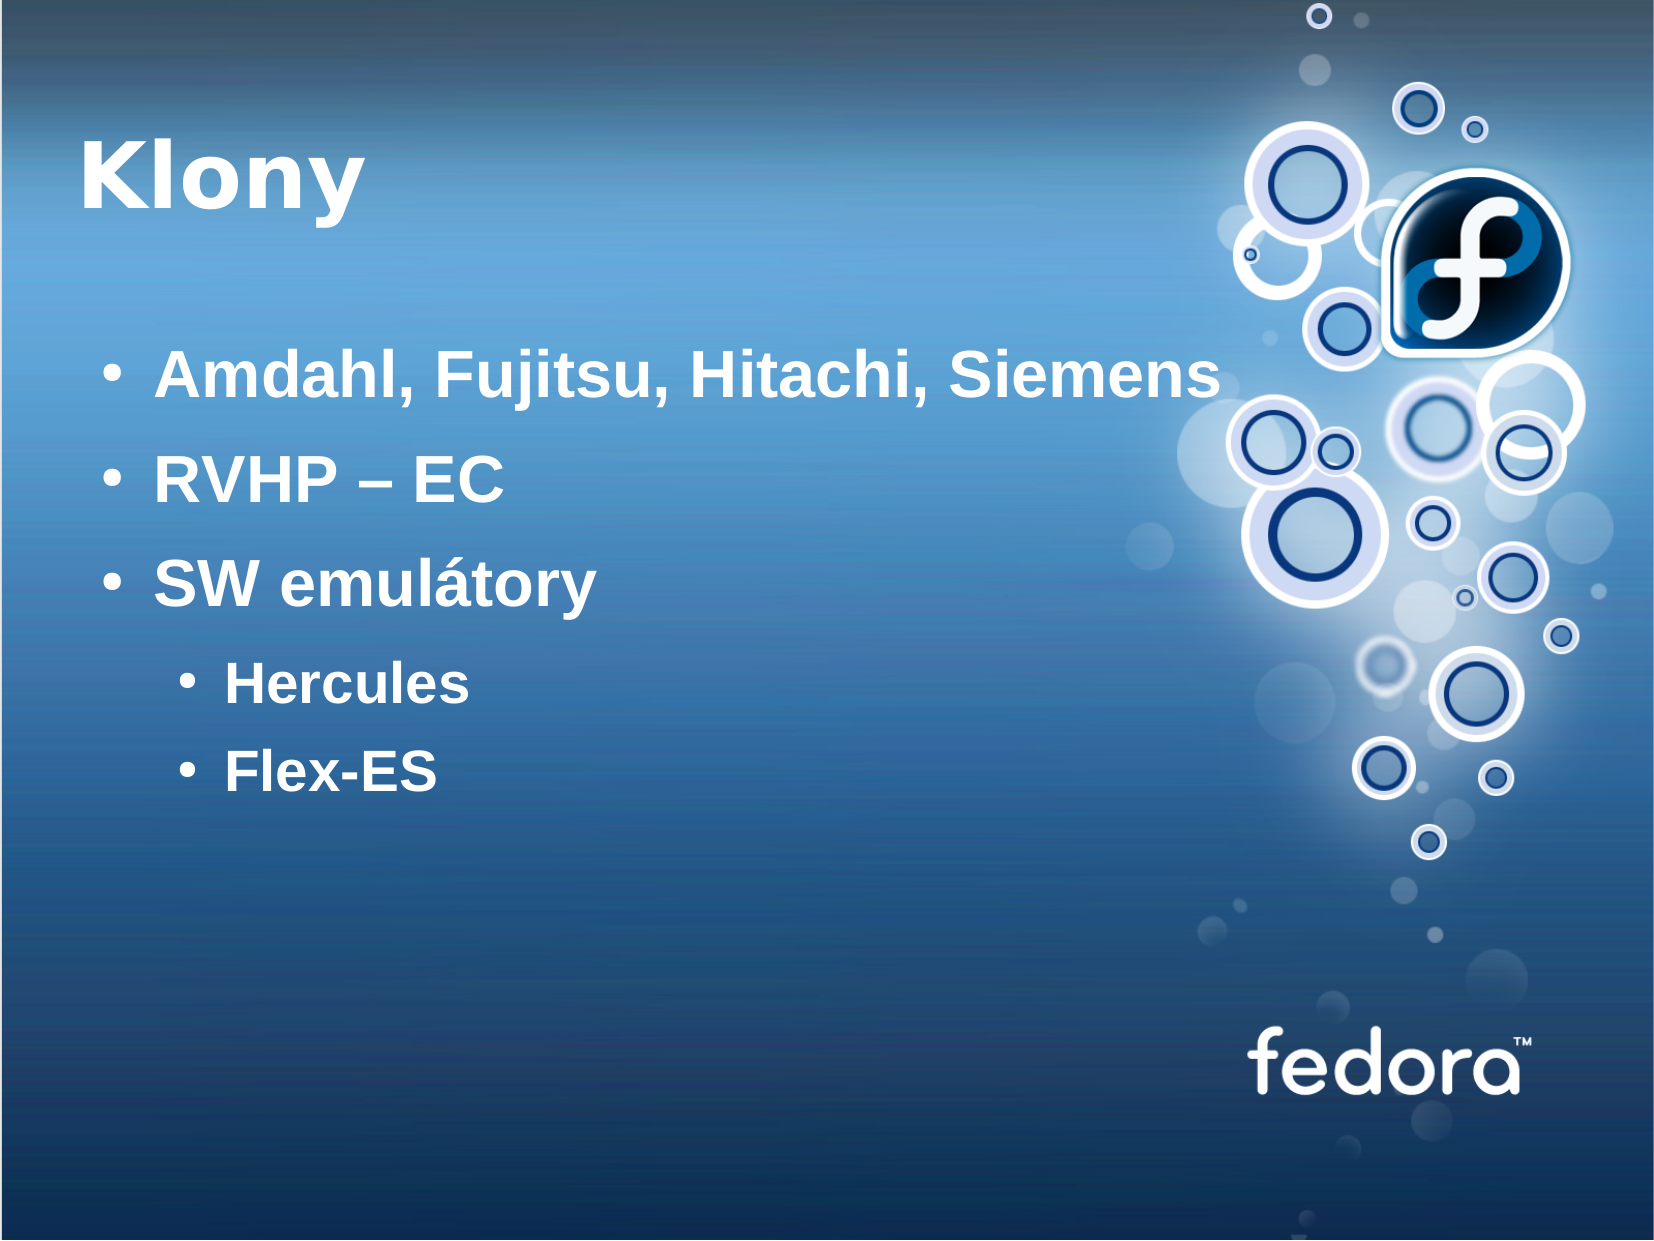

# Klony
Amdahl, Fujitsu, Hitachi, Siemens
RVHP – EC
SW emulátory
Hercules
Flex-ES